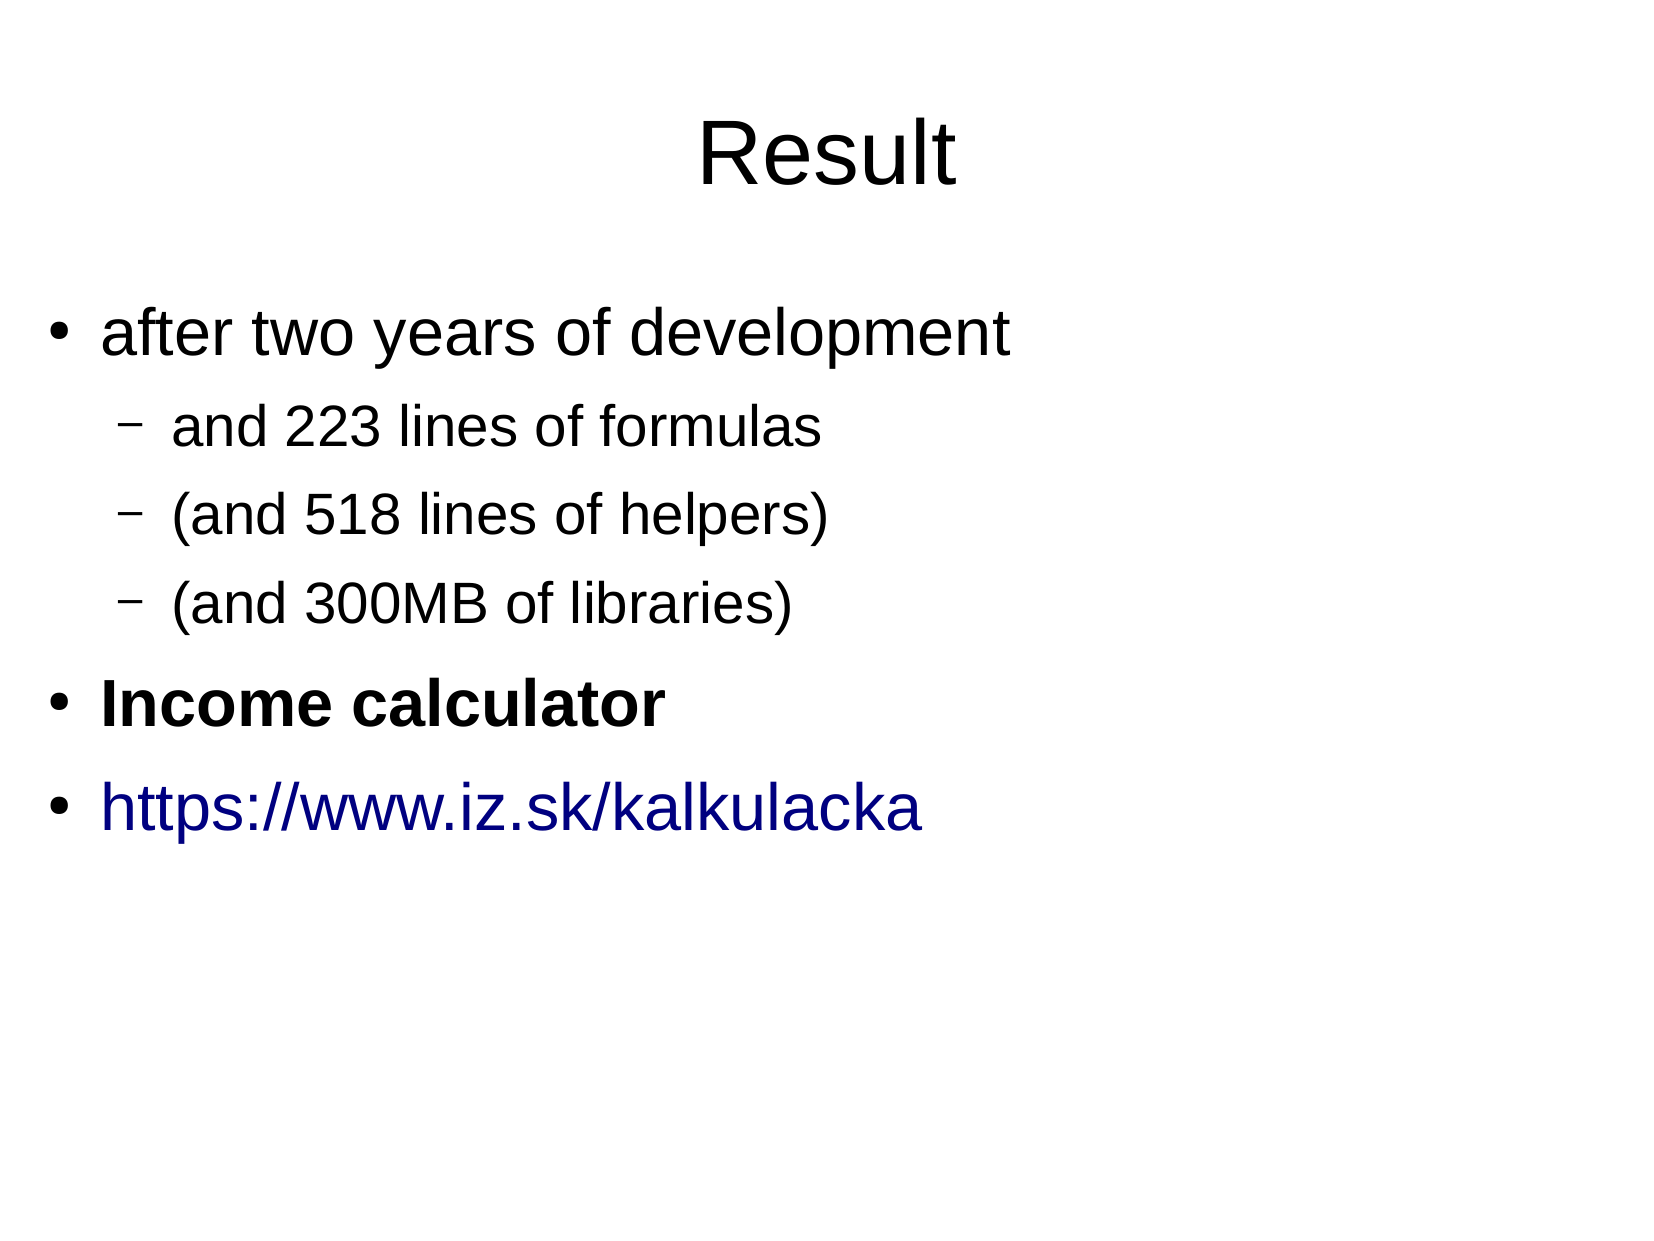

# Result
after two years of development
and 223 lines of formulas
(and 518 lines of helpers)
(and 300MB of libraries)
Income calculator
https://www.iz.sk/kalkulacka